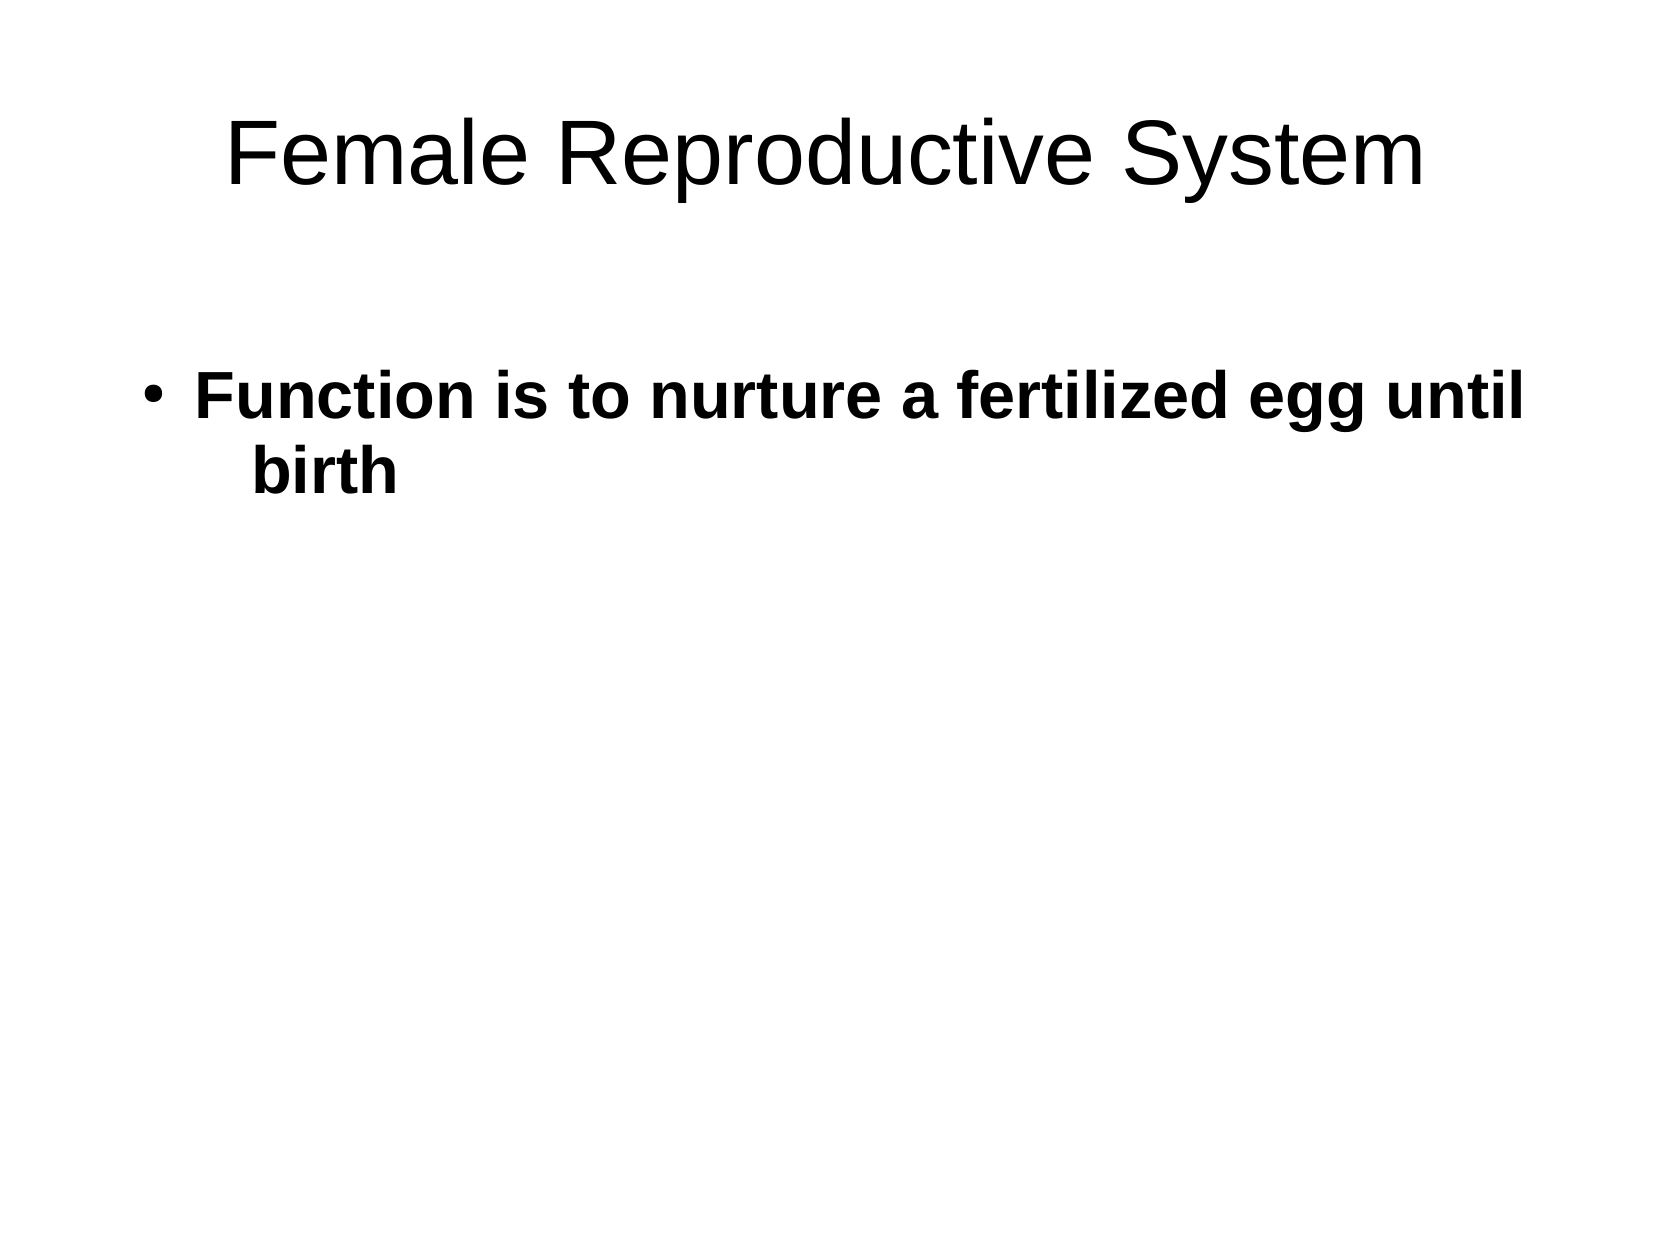

# Female Reproductive System
Function is to nurture a fertilized egg until birth